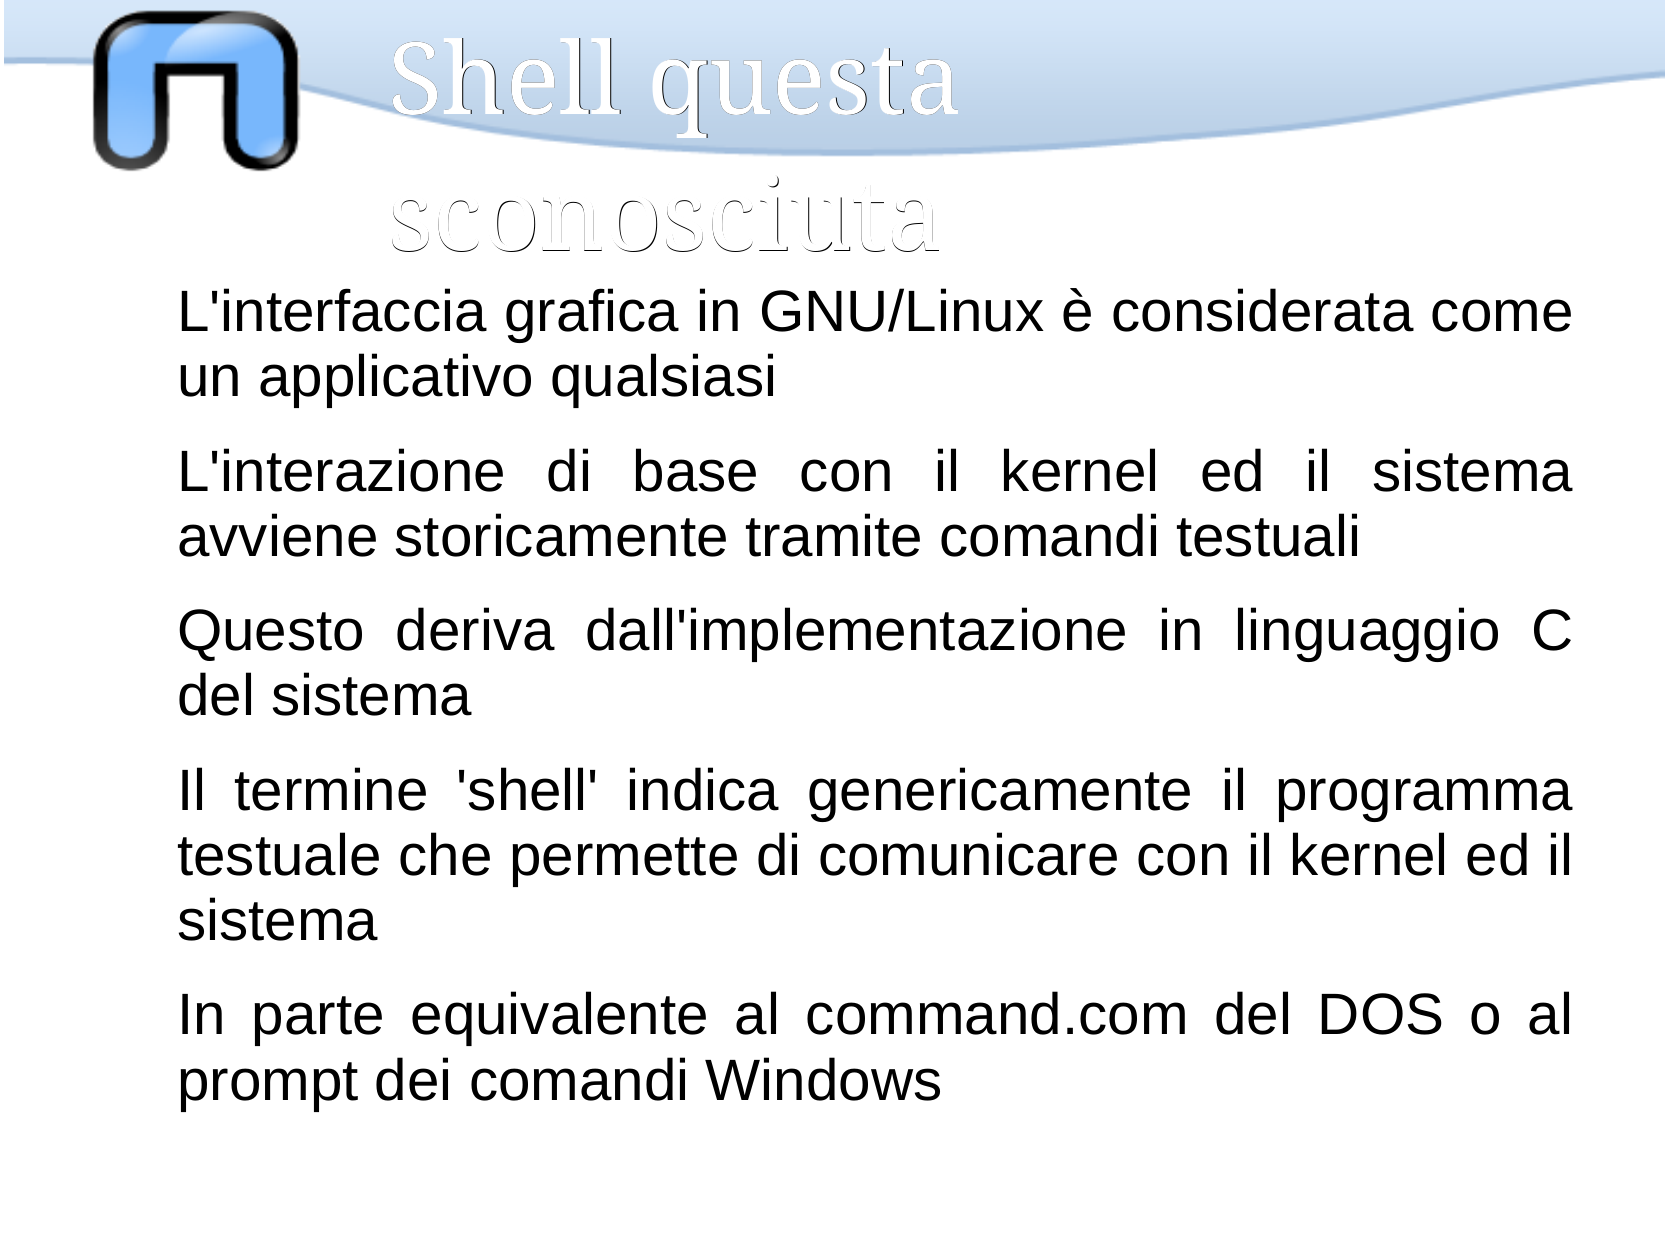

Shell questa sconosciuta
# L'interfaccia grafica in GNU/Linux è considerata come un applicativo qualsiasi
L'interazione di base con il kernel ed il sistema avviene storicamente tramite comandi testuali
Questo deriva dall'implementazione in linguaggio C del sistema
Il termine 'shell' indica genericamente il programma testuale che permette di comunicare con il kernel ed il sistema
In parte equivalente al command.com del DOS o al prompt dei comandi Windows